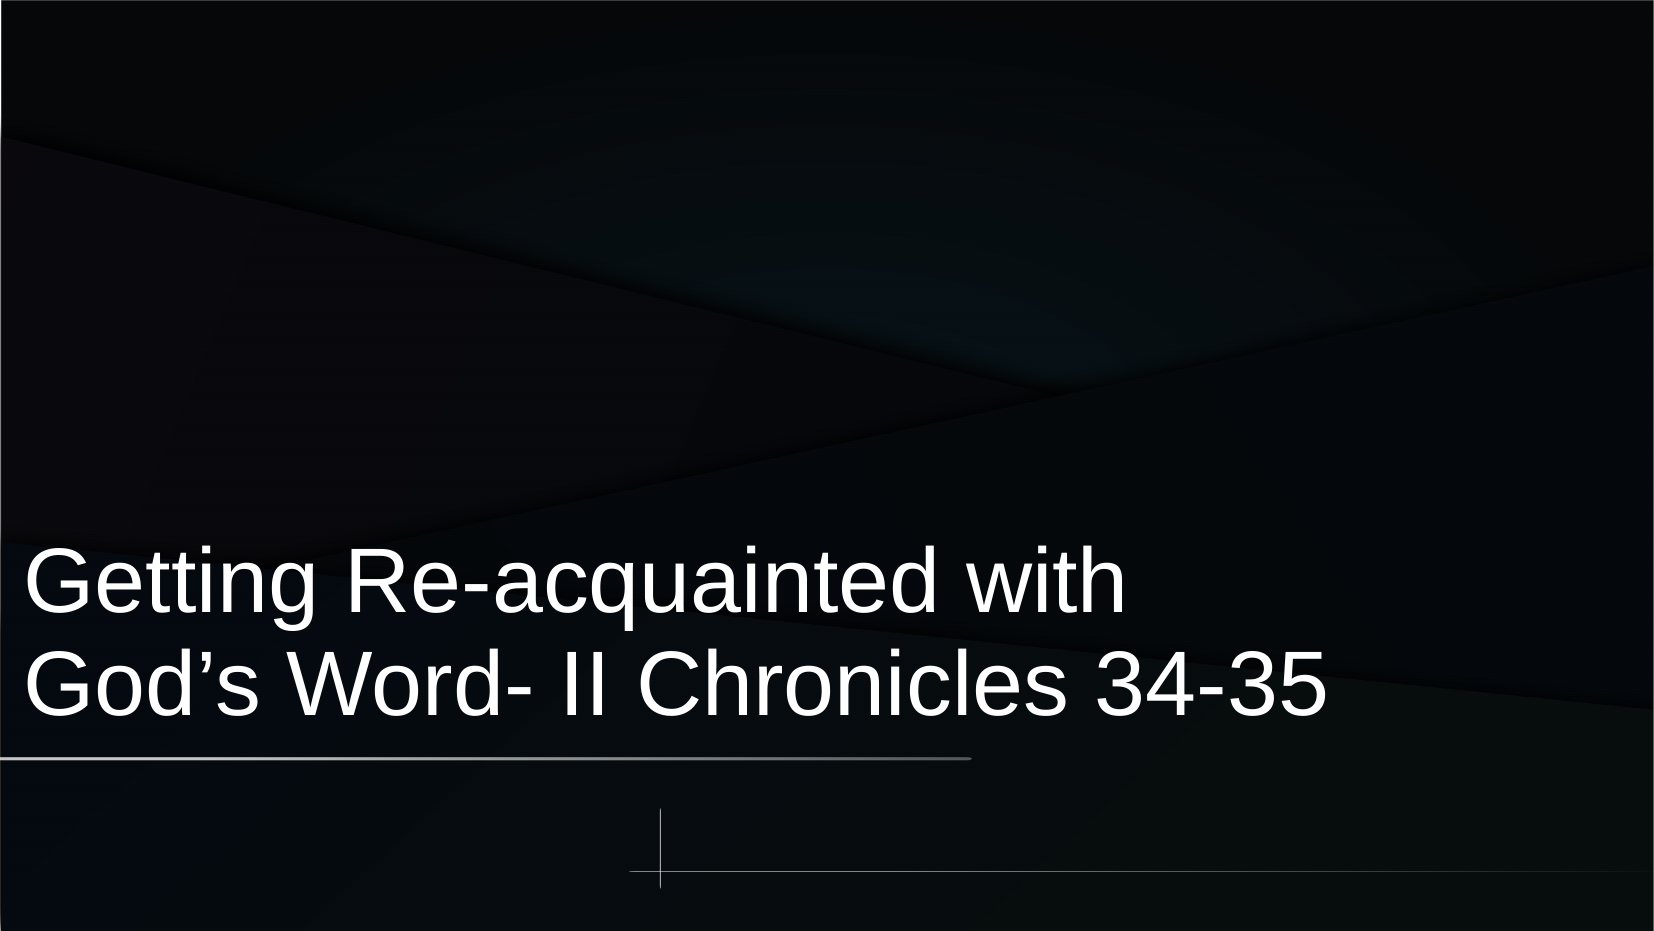

# Getting Re-acquainted with God’s Word- II Chronicles 34-35